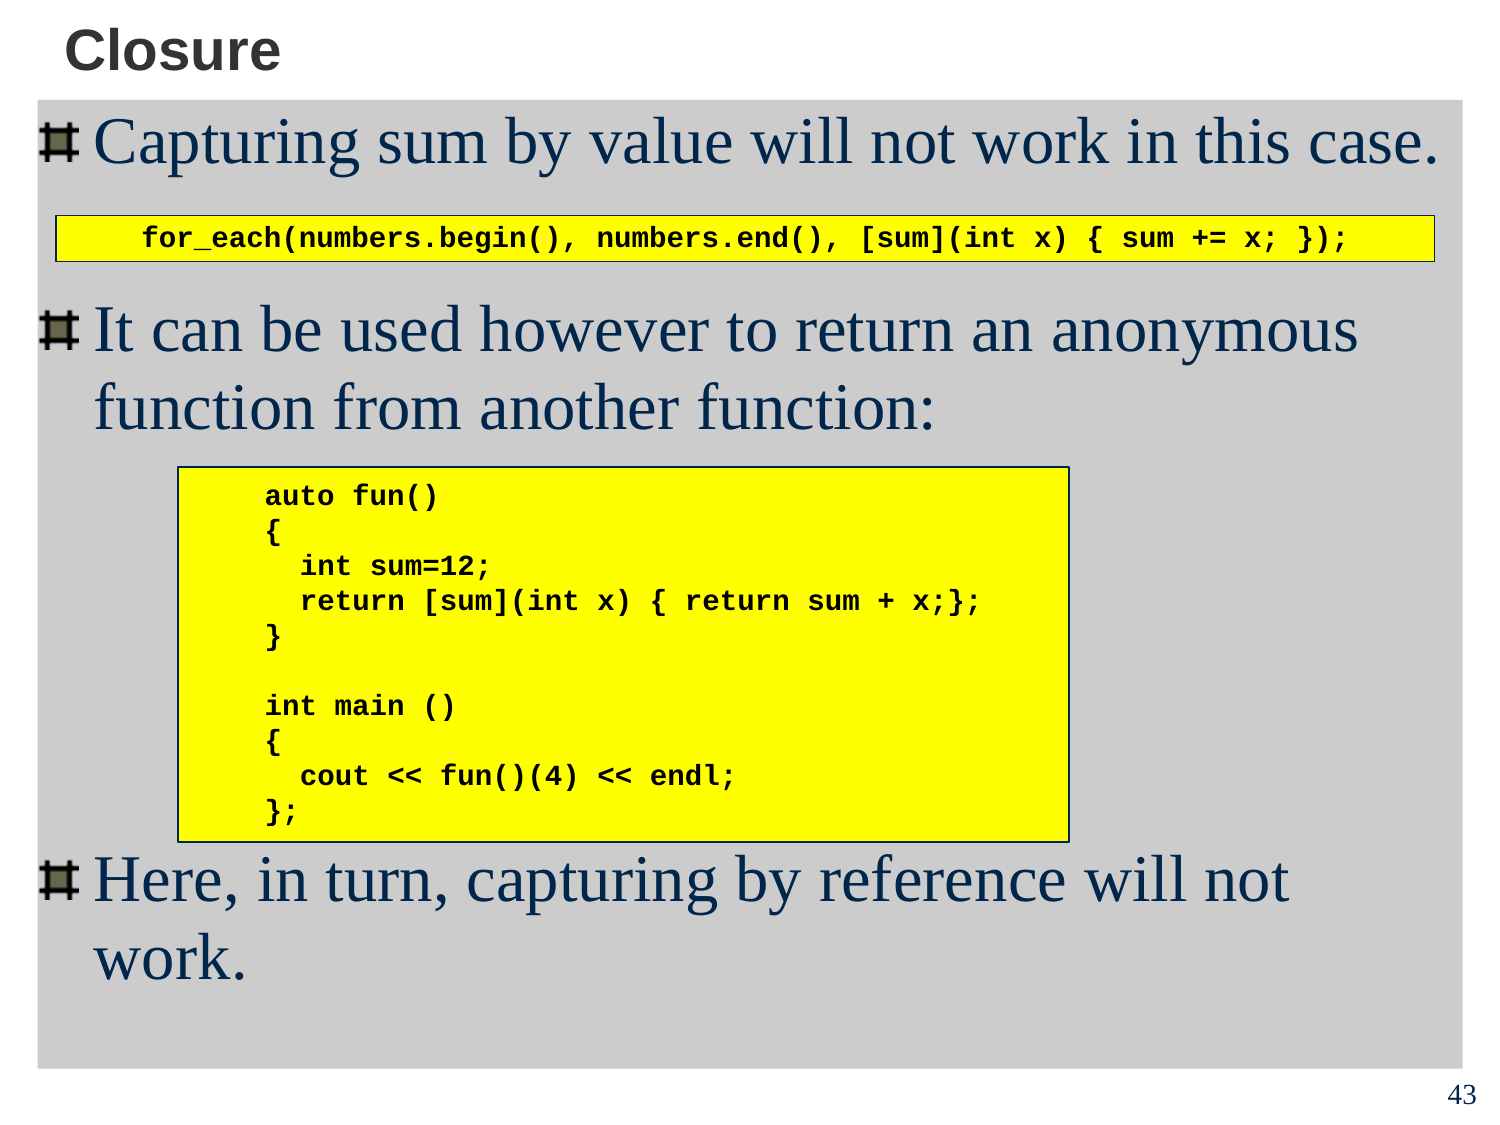

Closure
# Capturing sum by value will not work in this case.
It can be used however to return an anonymous function from another function:
Here, in turn, capturing by reference will not work.
for_each(numbers.begin(), numbers.end(), [sum](int x) { sum += x; });
auto fun()
{
 int sum=12;
 return [sum](int x) { return sum + x;};
}
int main ()
{
 cout << fun()(4) << endl;
};